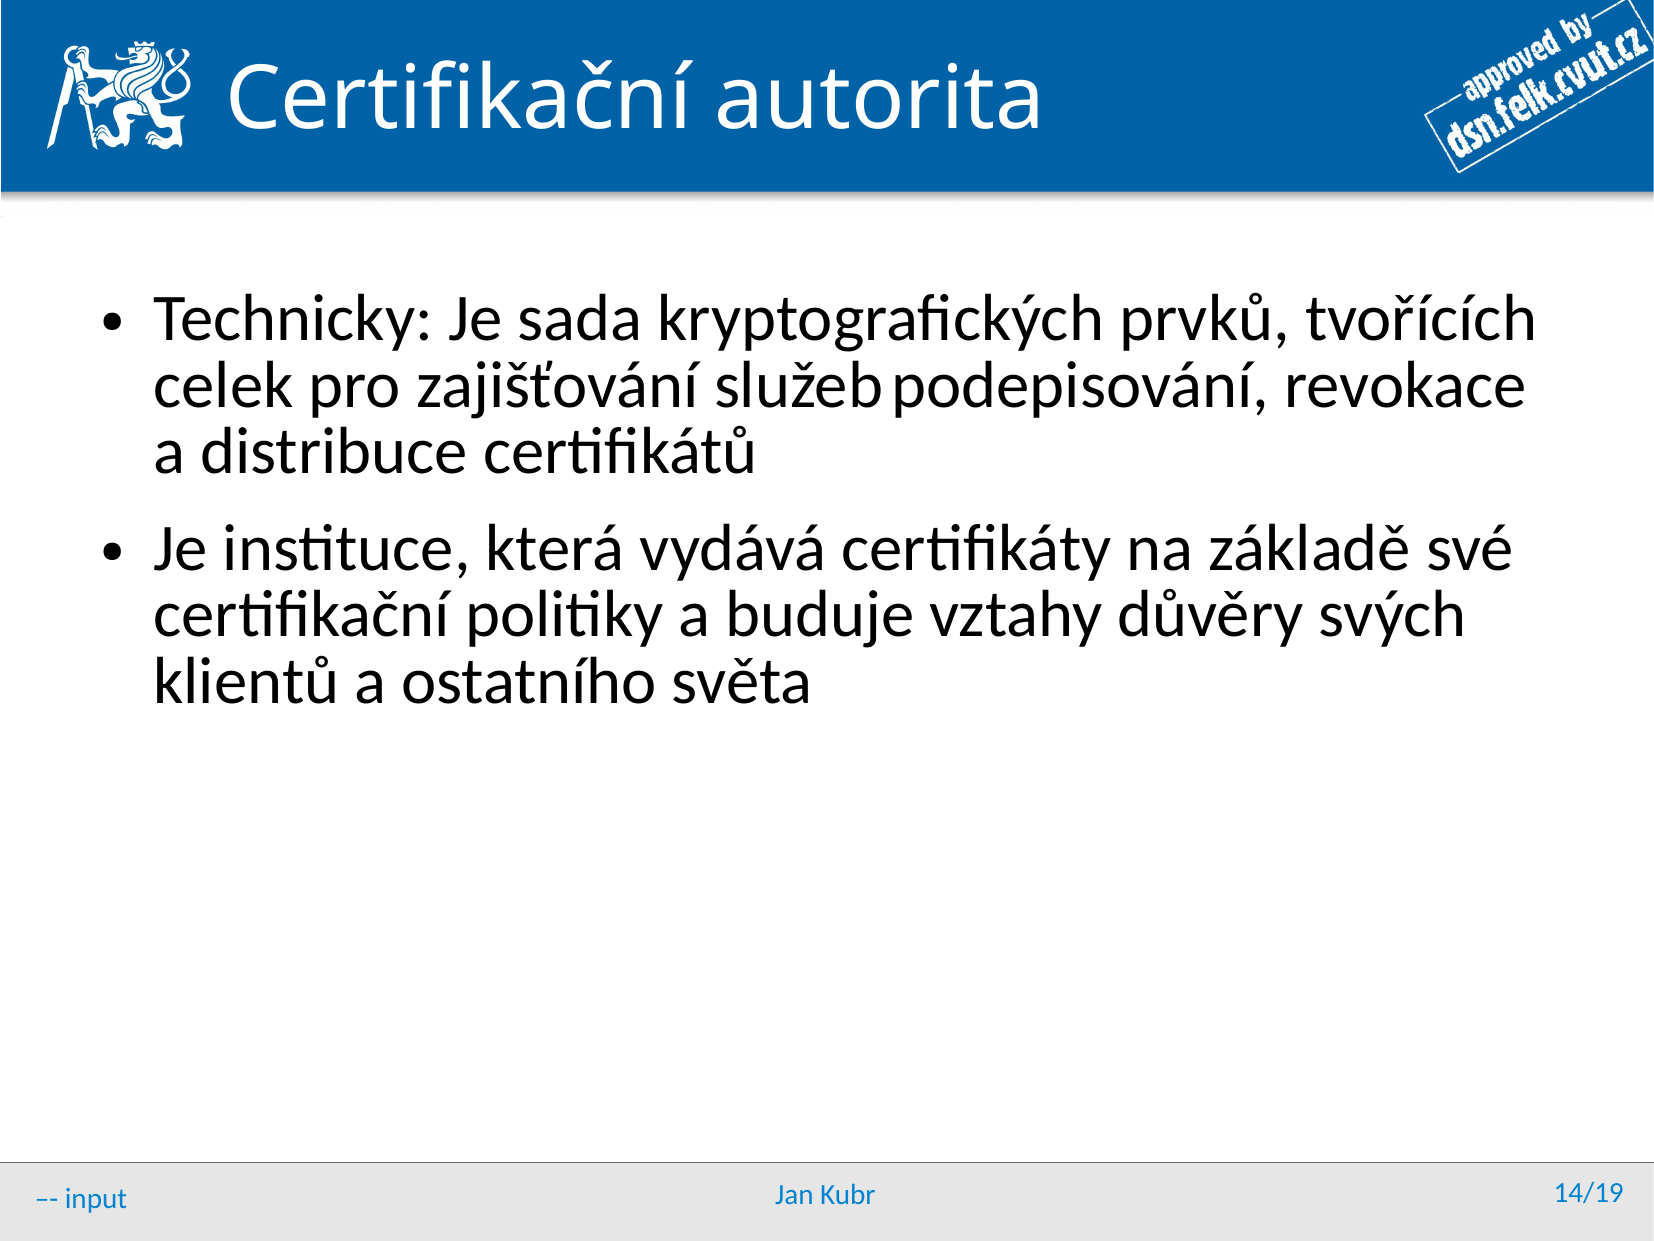

# Certifikační autorita
Technicky: Je sada kryptografických prvků, tvořících celek pro zajišťování služeb	podepisování, revokace a distribuce certifikátů
Je instituce, která vydává certifikáty na základě své certifikační politiky a buduje vztahy důvěry svých klientů a ostatního světa
14
Jan Kubr
02/2006